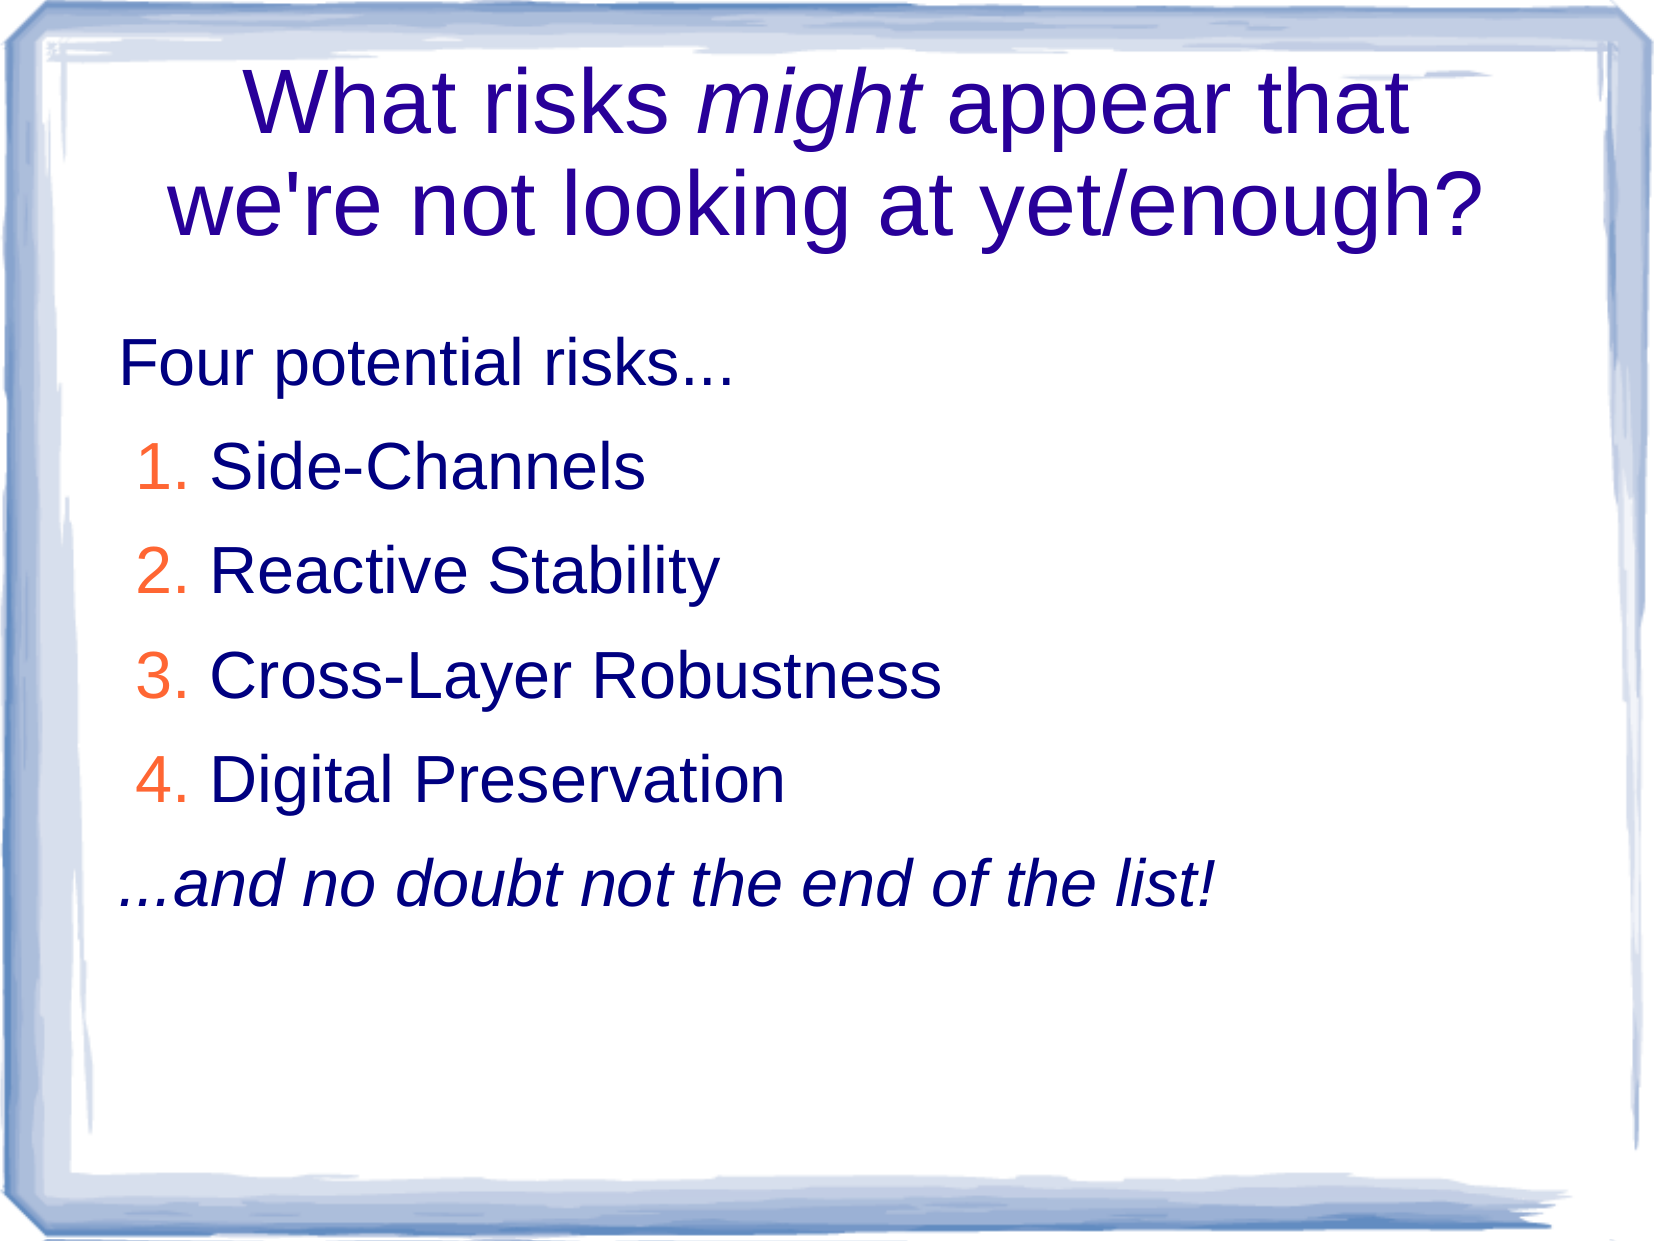

# What risks might appear that we're not looking at yet/enough?
Four potential risks...
 Side-Channels
 Reactive Stability
 Cross-Layer Robustness
 Digital Preservation
...and no doubt not the end of the list!